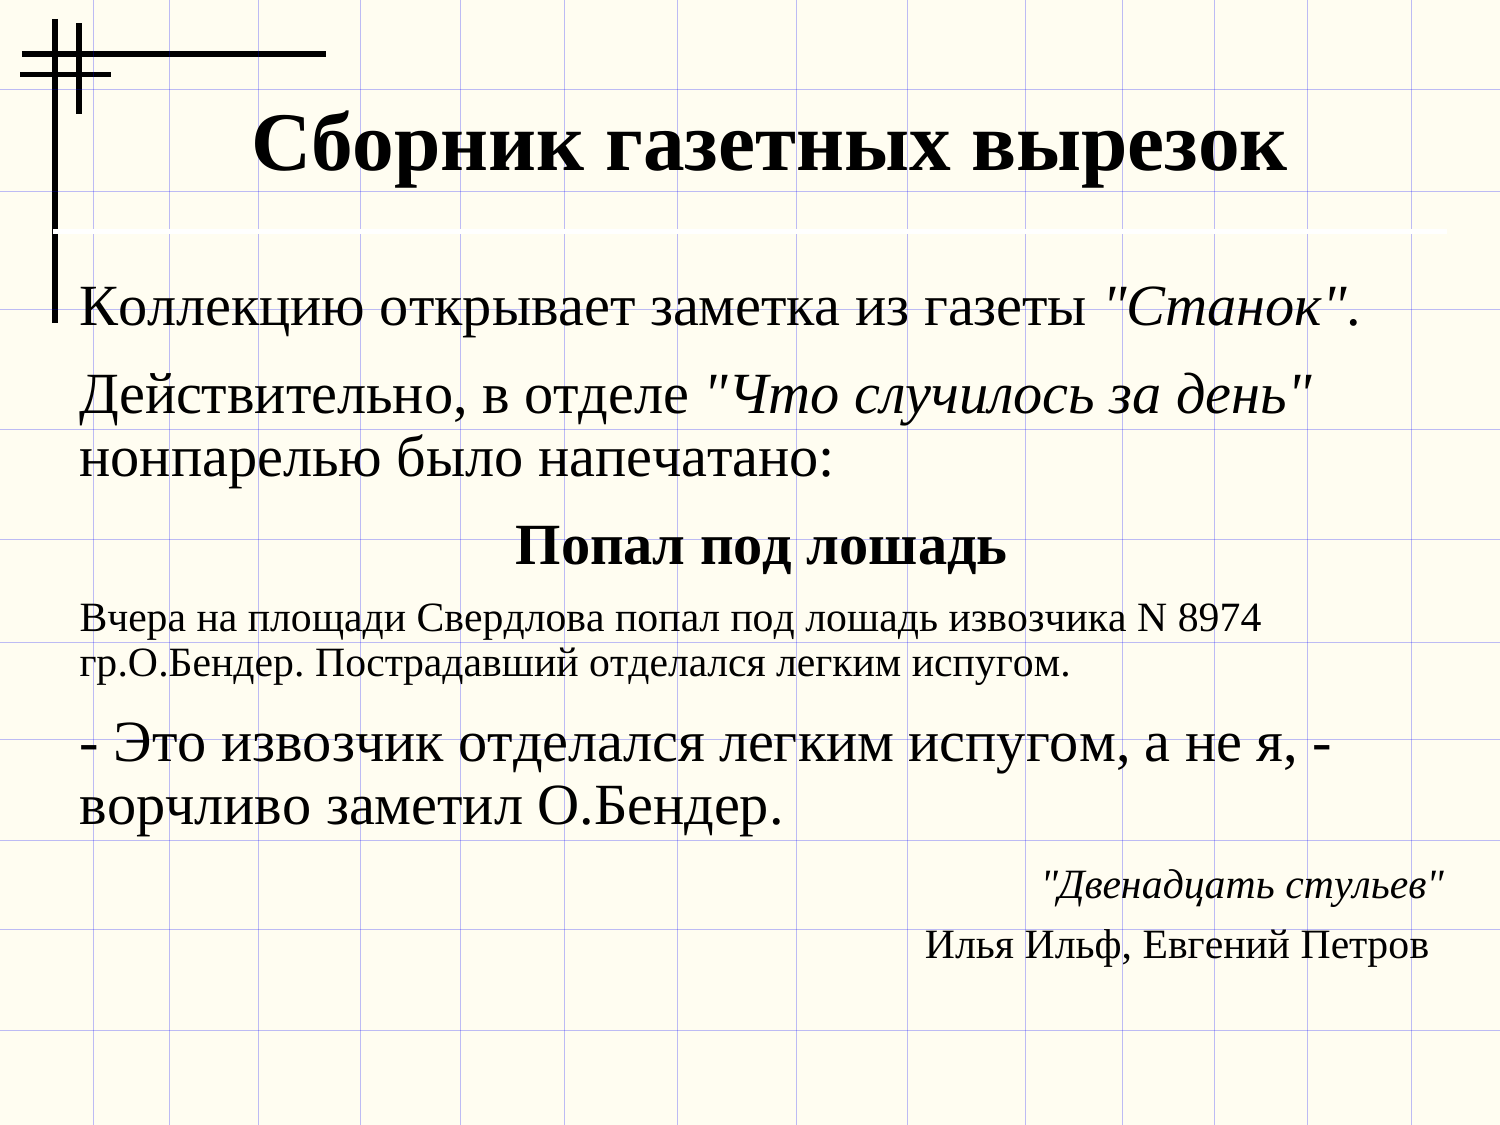

# Сборник газетных вырезок
Коллекцию открывает заметка из газеты "Станок".
Действительно, в отделе "Что случилось за день" нонпарелью было напечатано:
Попал под лошадь
Вчера на площади Свердлова попал под лошадь извозчика N 8974 гр.О.Бендер. Пострадавший отделался легким испугом.
- Это извозчик отделался легким испугом, а не я, - ворчливо заметил О.Бендер.
"Двенадцать стульев"
Илья Ильф, Евгений Петров